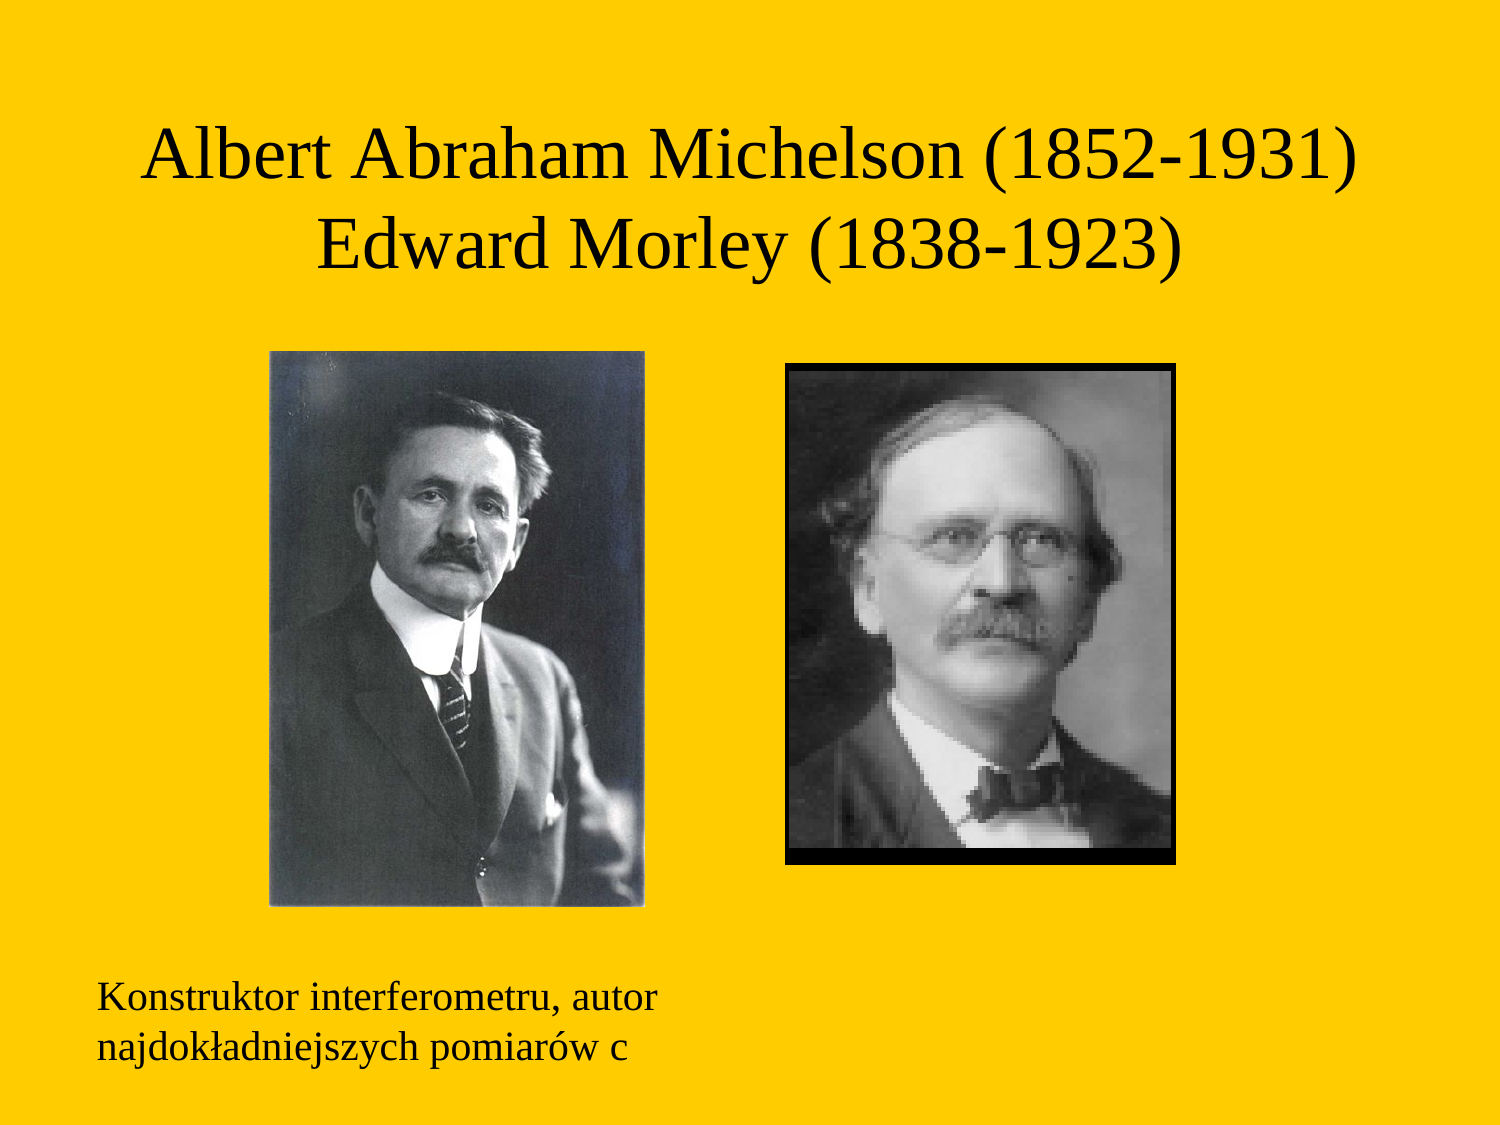

# Albert Abraham Michelson (1852-1931) Edward Morley (1838-1923)
Konstruktor interferometru, autor najdokładniejszych pomiarów c